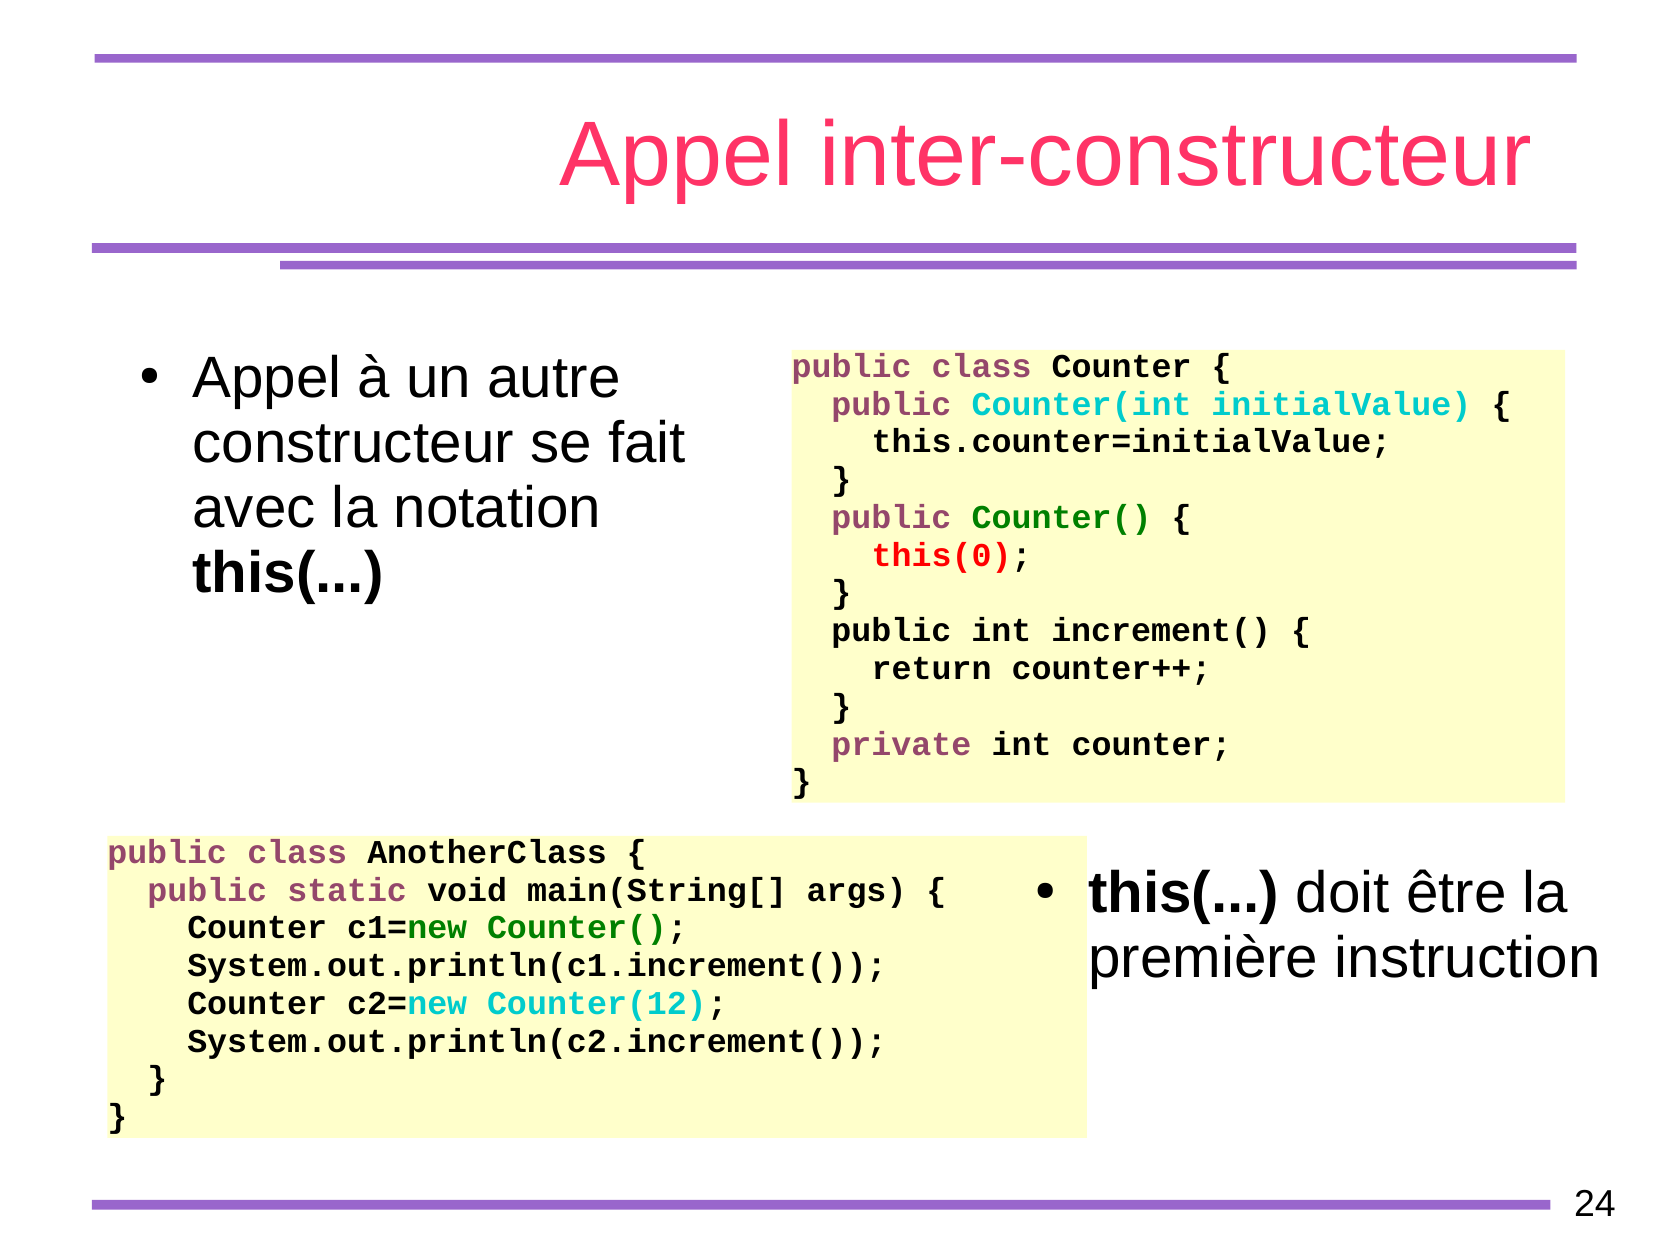

# Appel inter-constructeur
Appel à un autre
constructeur se fait
avec la notation
this(...)
public class Counter {
 public Counter(int initialValue) {
 this.counter=initialValue;
 }
 public Counter() {
 this(0);
 }
 public int increment() {
 return counter++;
 }
 private int counter;
}
public class AnotherClass {
 public static void main(String[] args) {
 Counter c1=new Counter();
 System.out.println(c1.increment());
 Counter c2=new Counter(12);
 System.out.println(c2.increment());
 }
}
this(...) doit être la première instruction